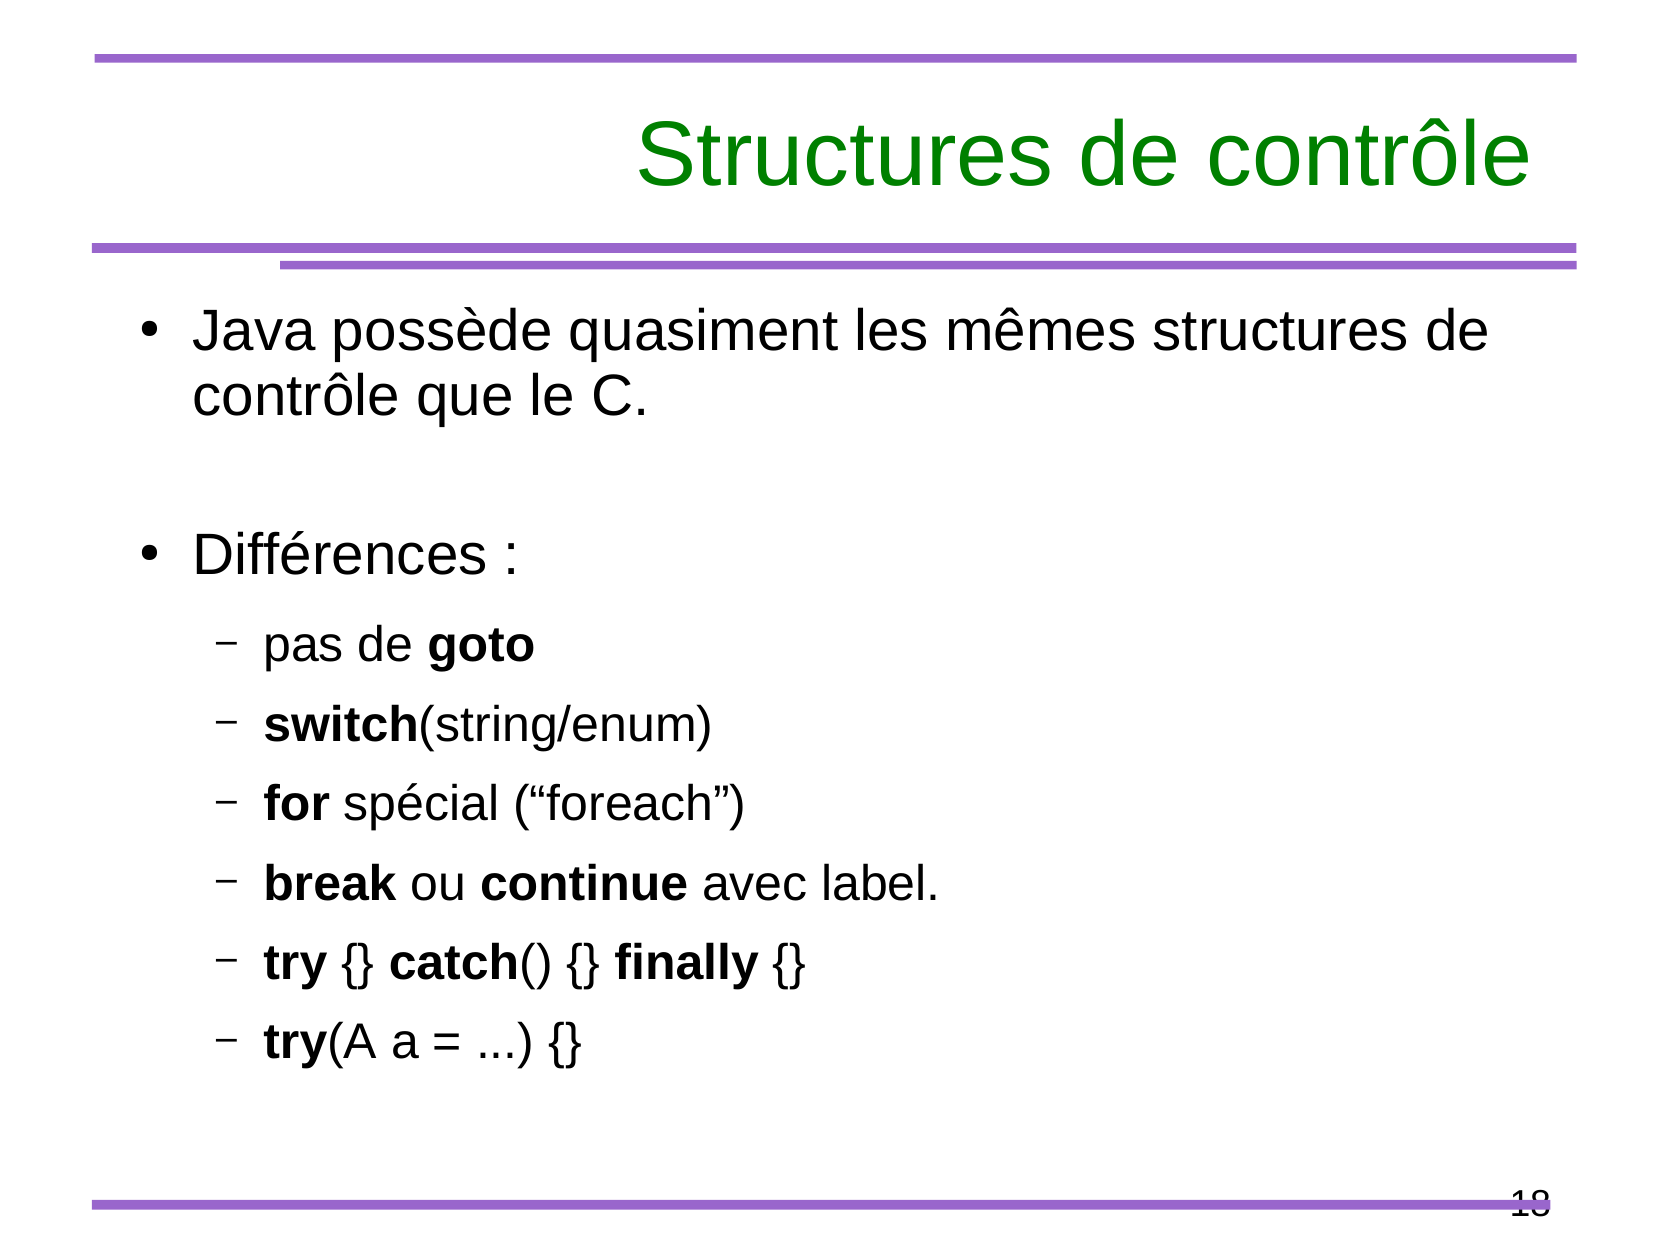

# Structures de contrôle
Java possède quasiment les mêmes structures de contrôle que le C.
Différences :
pas de goto
switch(string/enum)
for spécial (“foreach”)
break ou continue avec label.
try {} catch() {} finally {}
try(A a = ...) {}